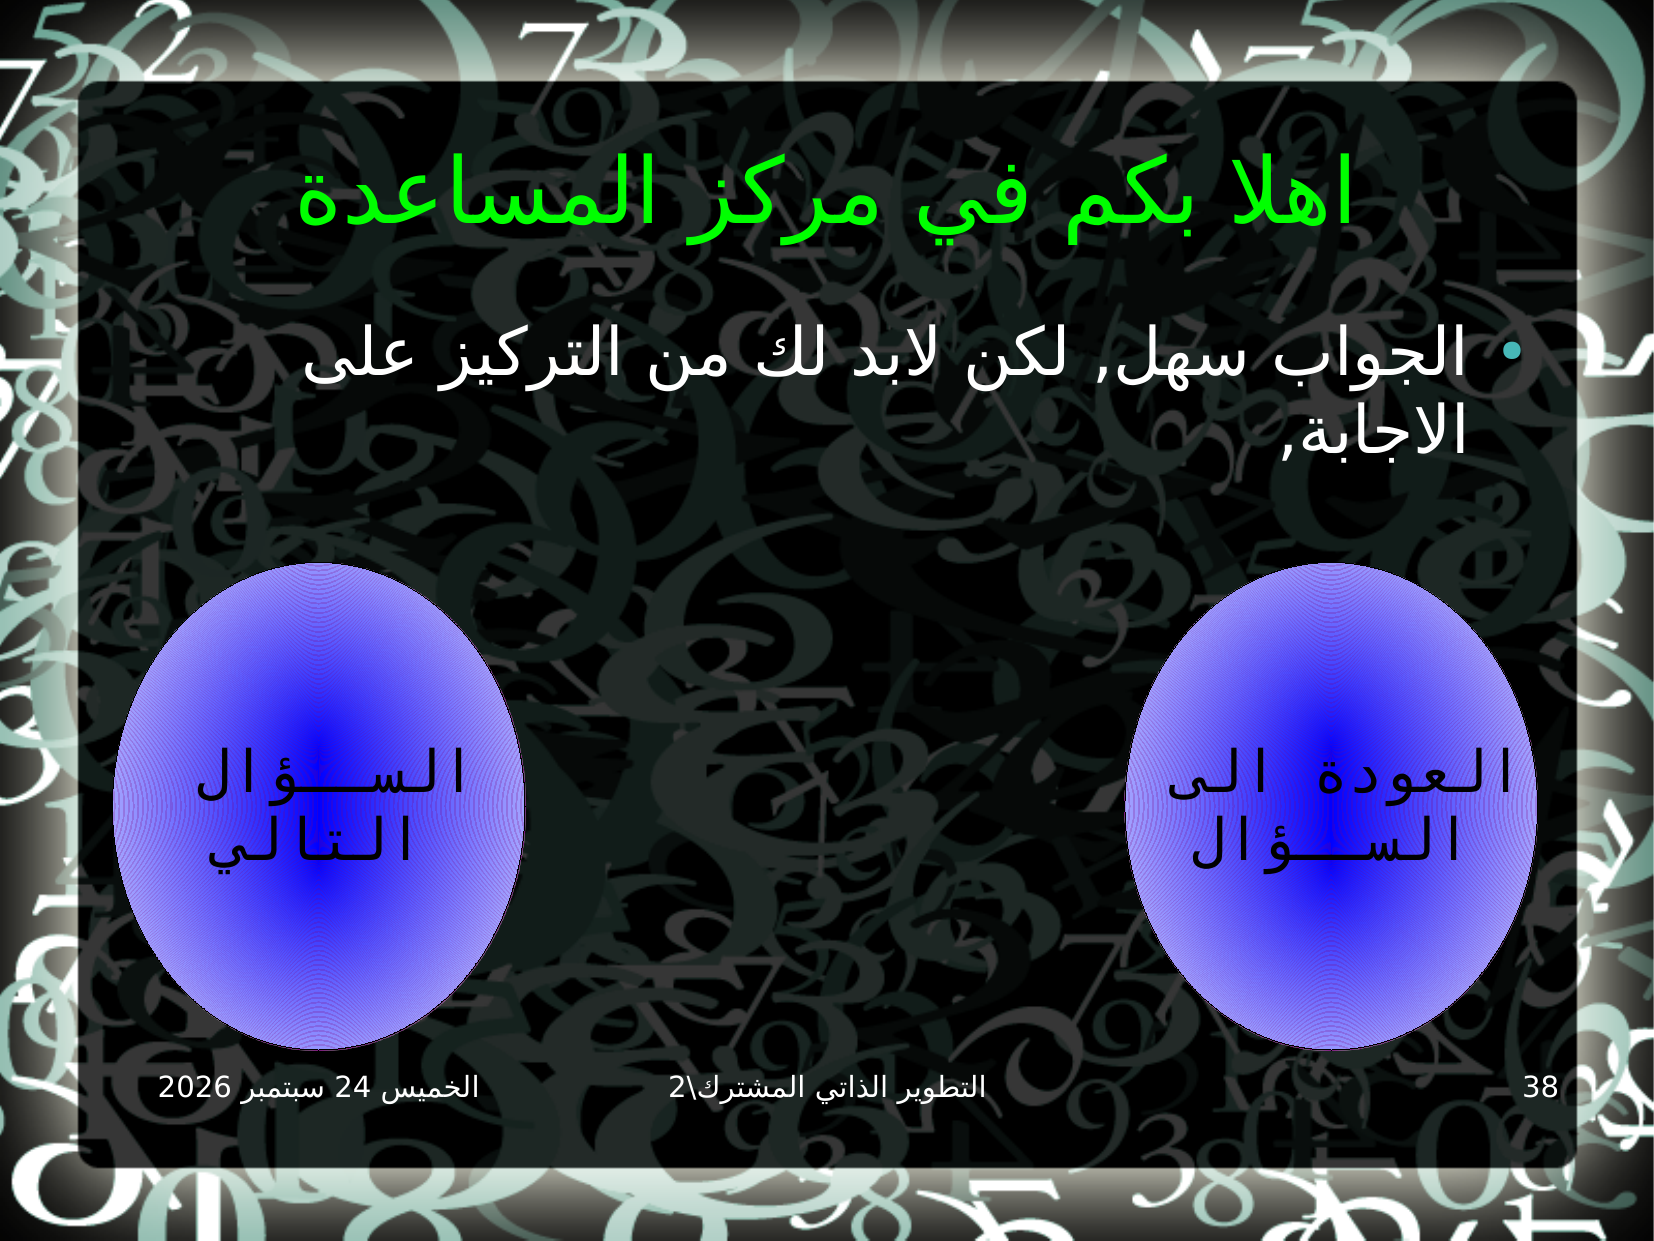

# اهلا بكم في مركز المساعدة
الجواب سهل, لكن لابد لك من التركيز على الاجابة,
الســؤال
التالي
العودة الى
الســؤال
التطوير الذاتي المشترك\2
38